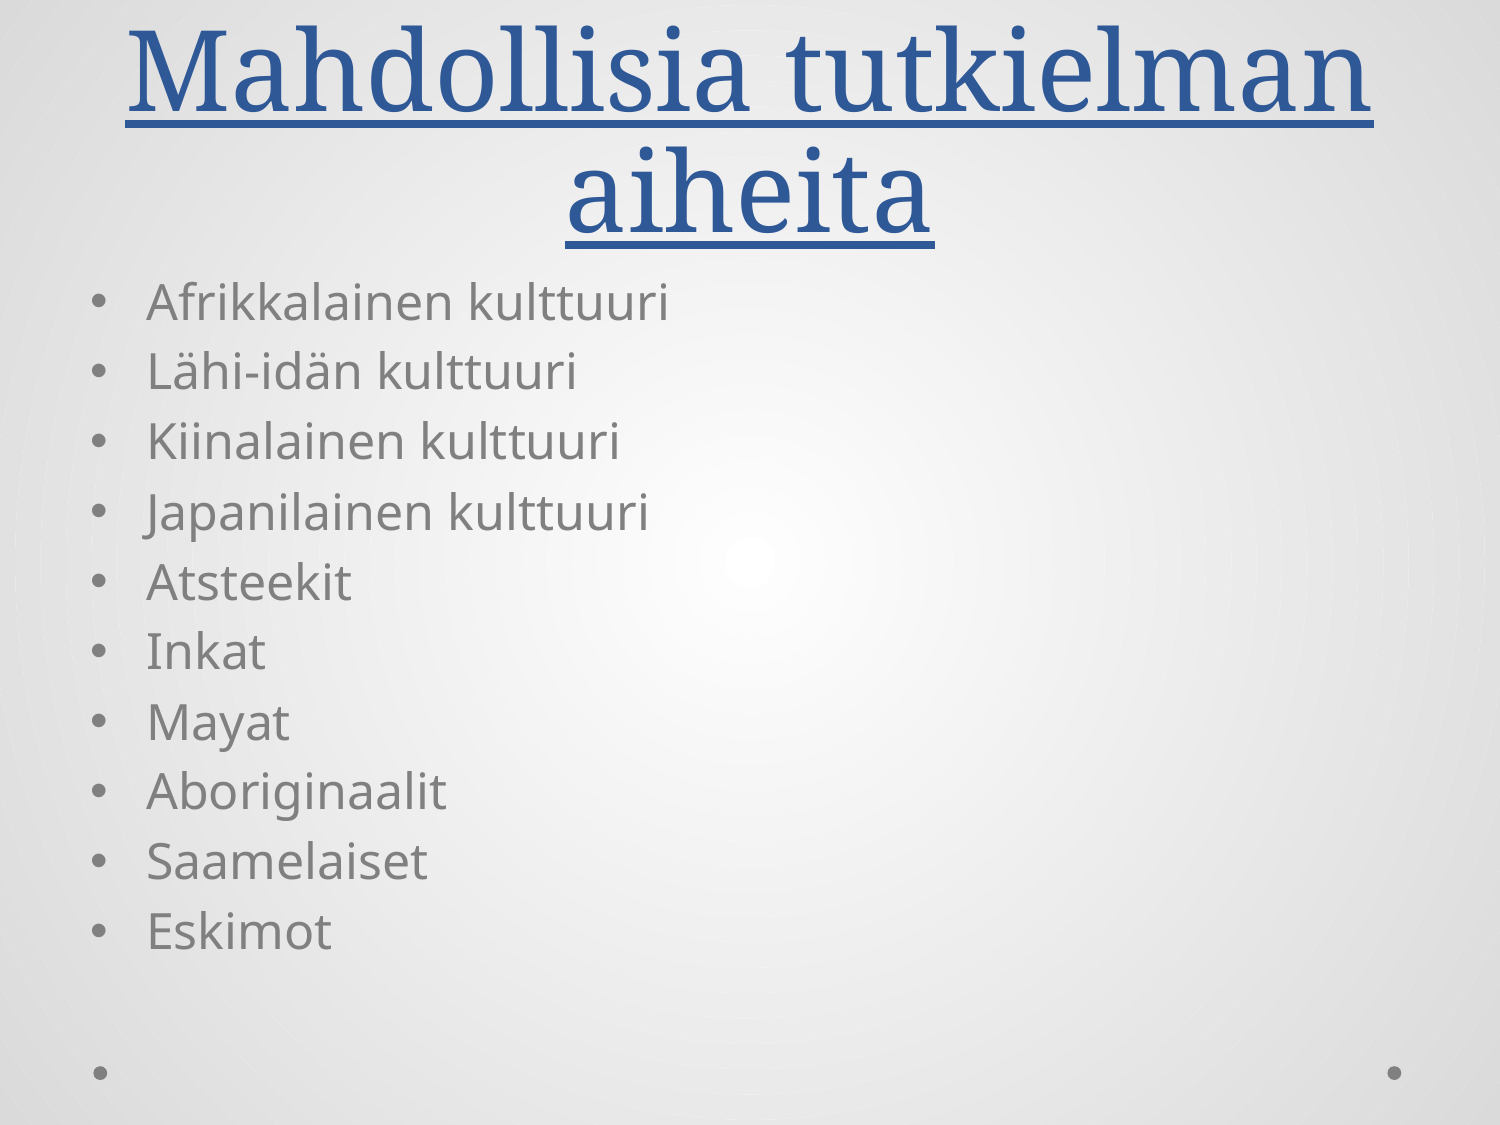

# Mahdollisia tutkielman aiheita
Afrikkalainen kulttuuri
Lähi-idän kulttuuri
Kiinalainen kulttuuri
Japanilainen kulttuuri
Atsteekit
Inkat
Mayat
Aboriginaalit
Saamelaiset
Eskimot